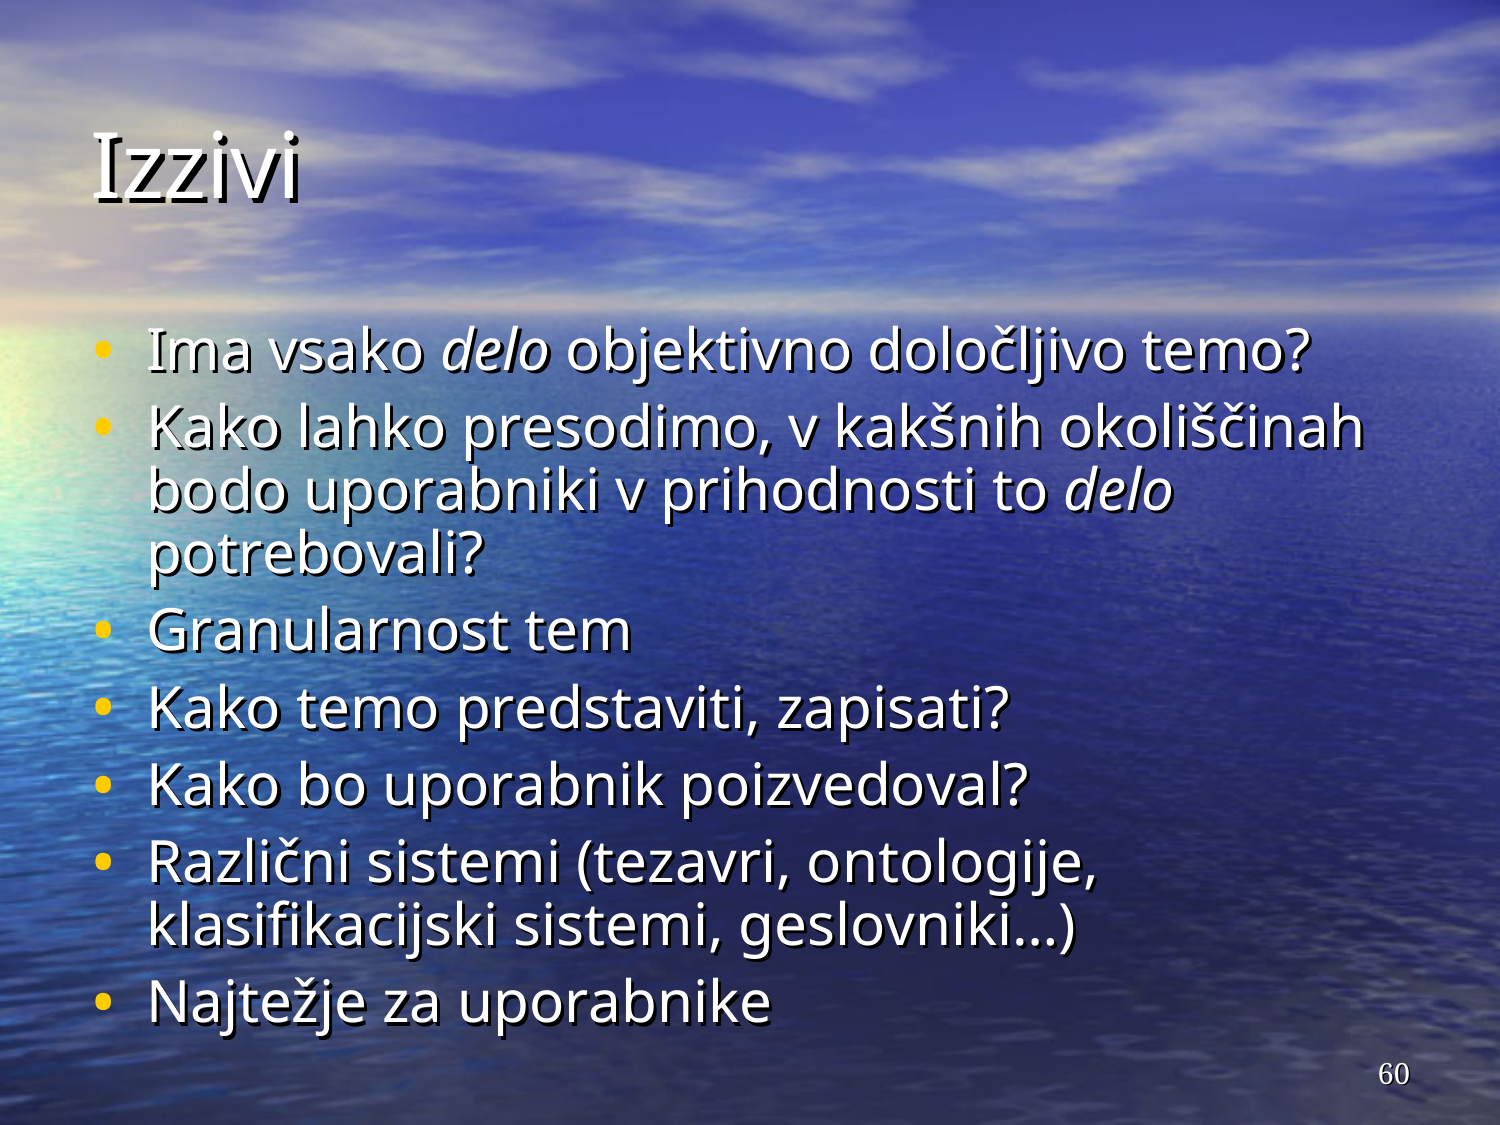

# Izzivi
Ima vsako delo objektivno določljivo temo?
Kako lahko presodimo, v kakšnih okoliščinah bodo uporabniki v prihodnosti to delo potrebovali?
Granularnost tem
Kako temo predstaviti, zapisati?
Kako bo uporabnik poizvedoval?
Različni sistemi (tezavri, ontologije, klasifikacijski sistemi, geslovniki…)
Najtežje za uporabnike